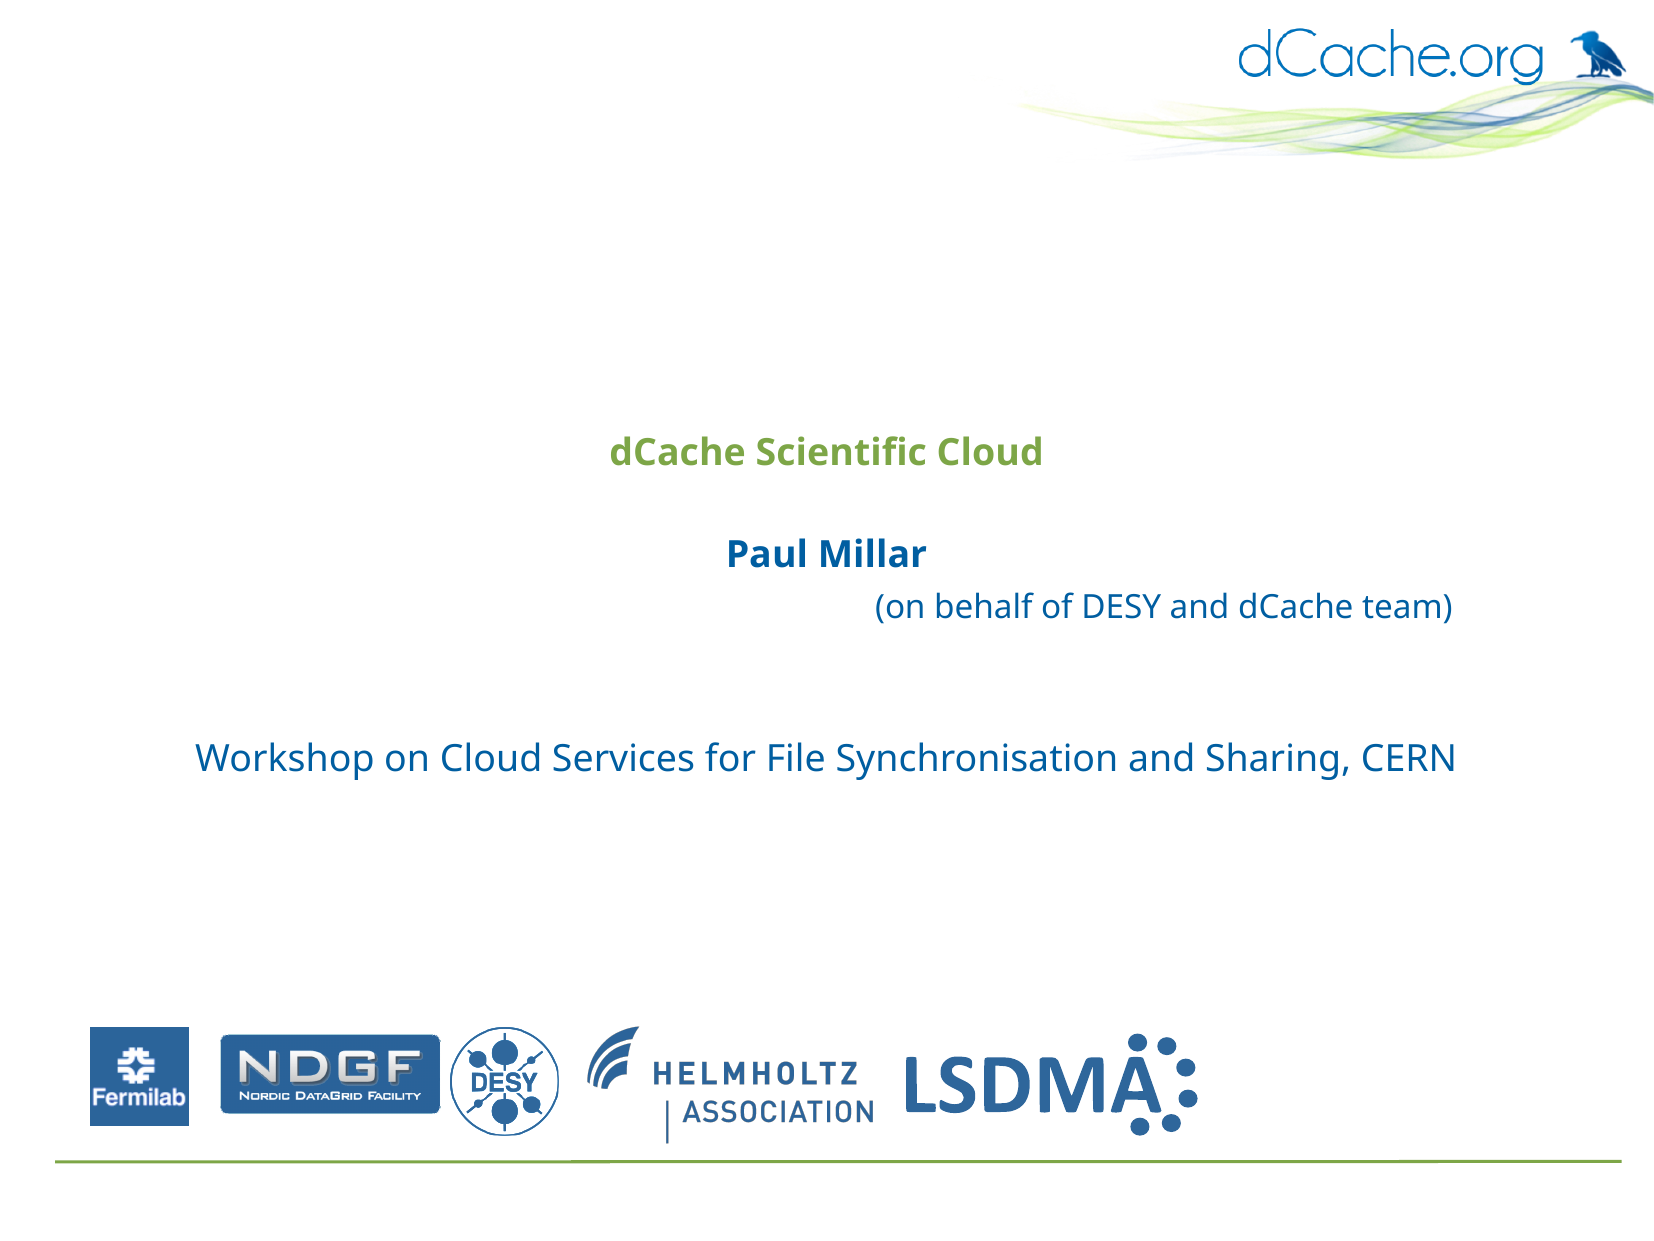

dCache Scientific Cloud
Paul Millar
									(on behalf of DESY and dCache team)
Workshop on Cloud Services for File Synchronisation and Sharing, CERN